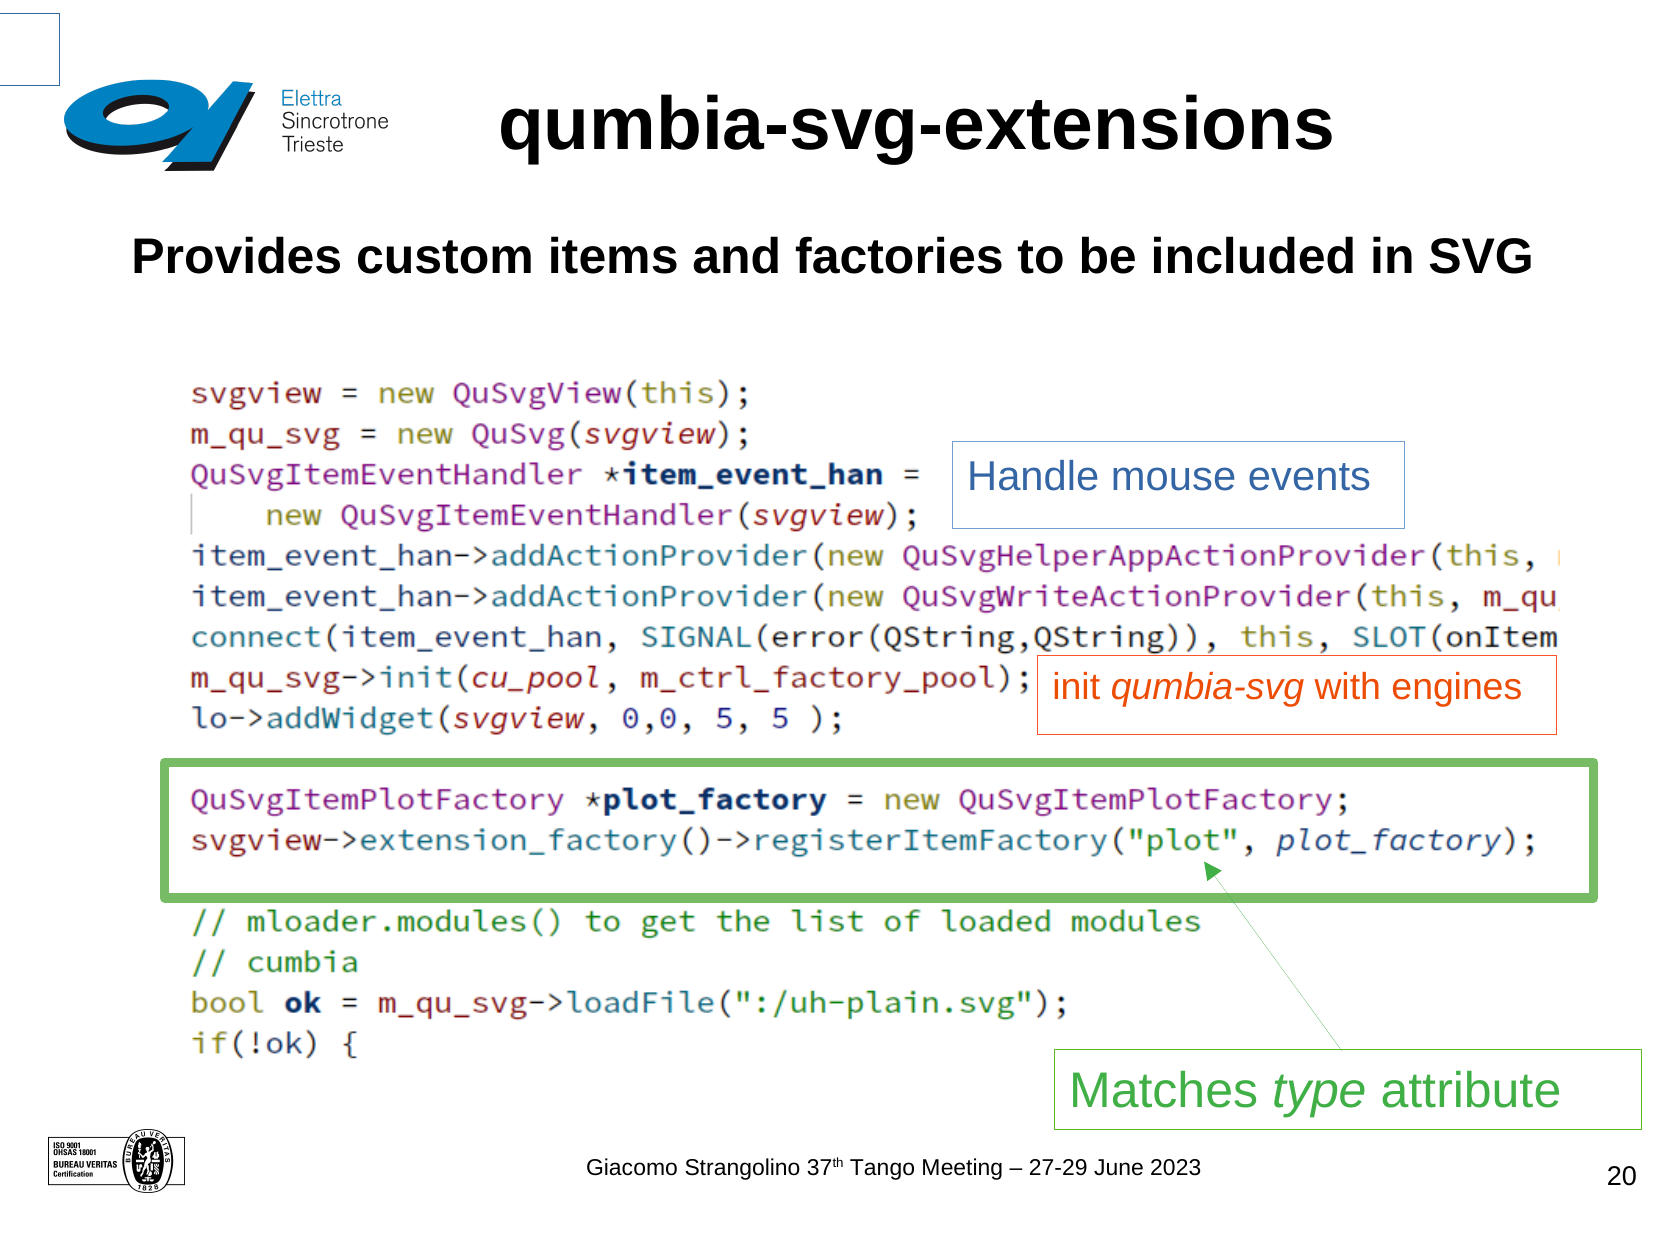

# qumbia-svg-extensions
Provides custom items and factories to be included in SVG
Handle mouse events
init qumbia-svg with engines
Matches type attribute